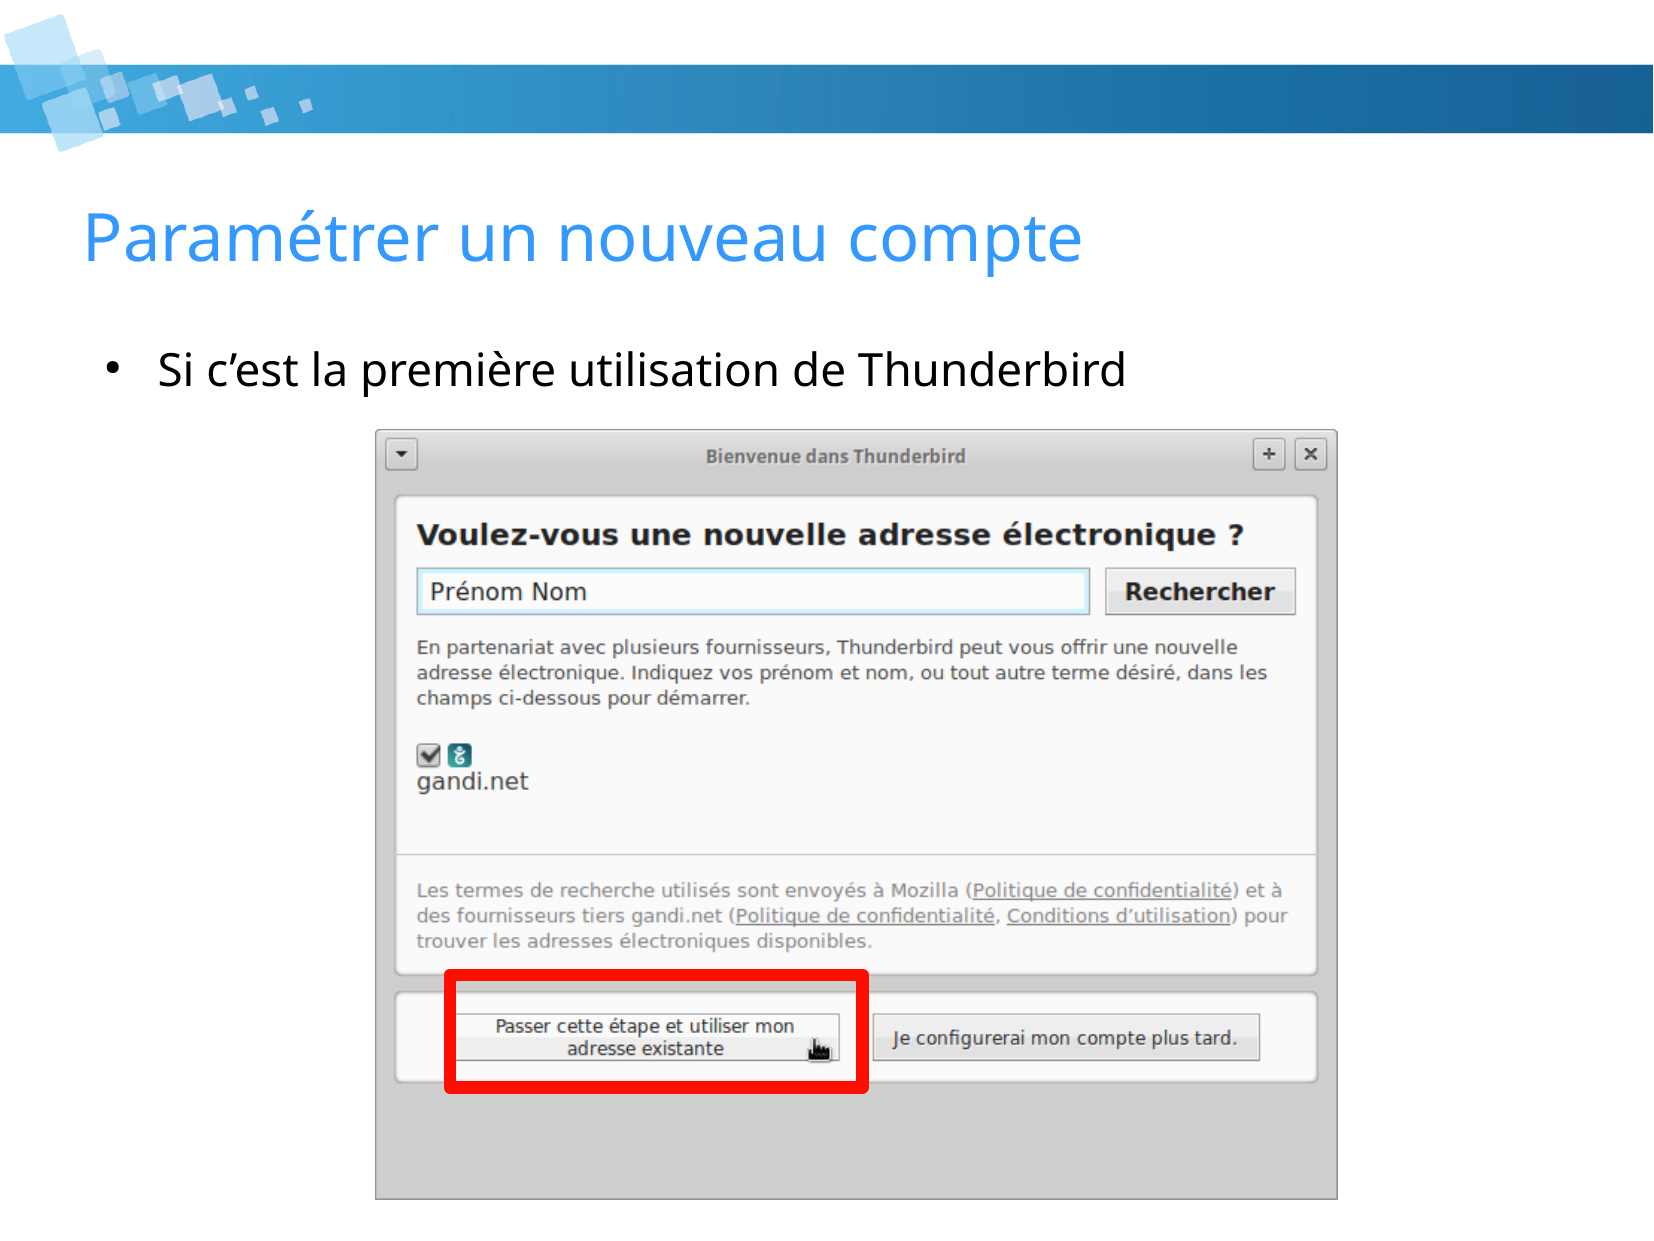

# Paramétrer un nouveau compte
Si c’est la première utilisation de Thunderbird